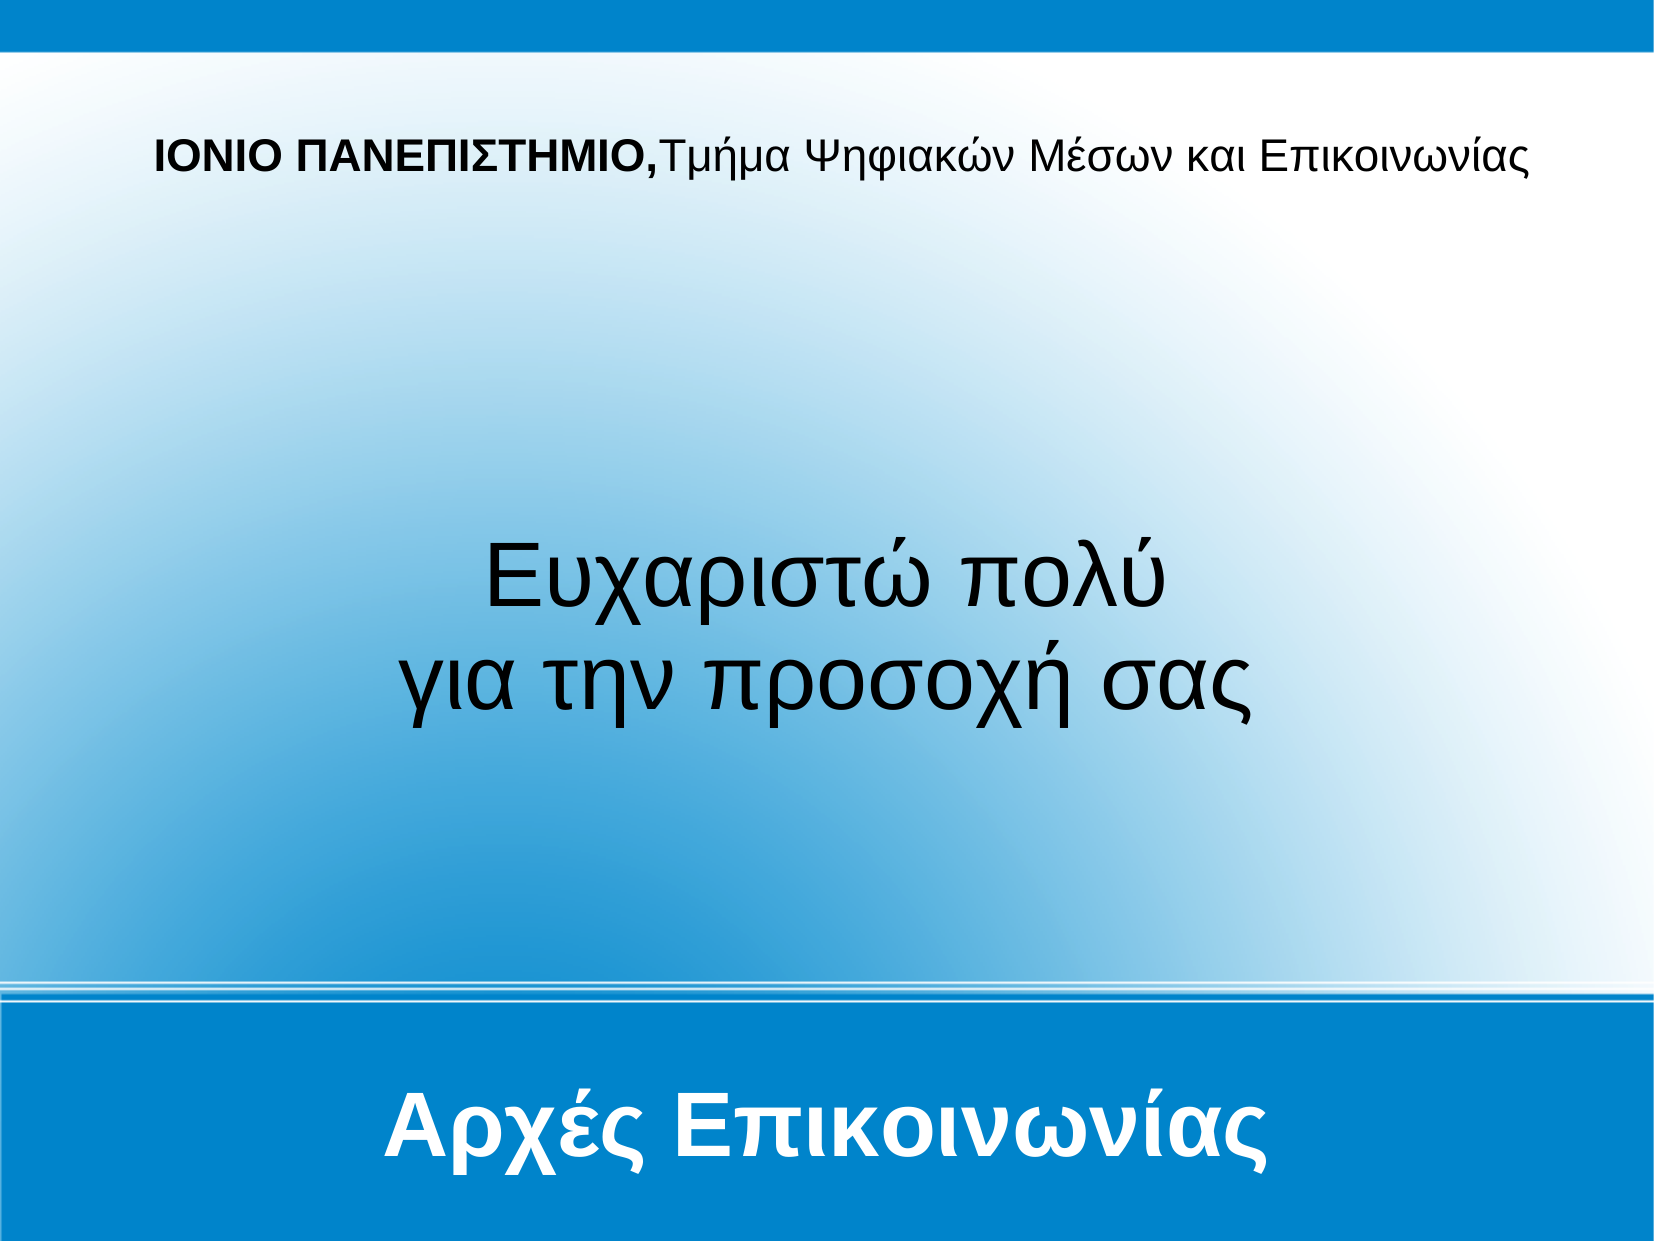

ΙΟΝΙΟ ΠΑΝΕΠΙΣΤΗΜΙΟ,Τμήμα Ψηφιακών Μέσων και Επικοινωνίας
Ευχαριστώ πολύ
για την προσοχή σας
# Αρχές Επικοινωνίας